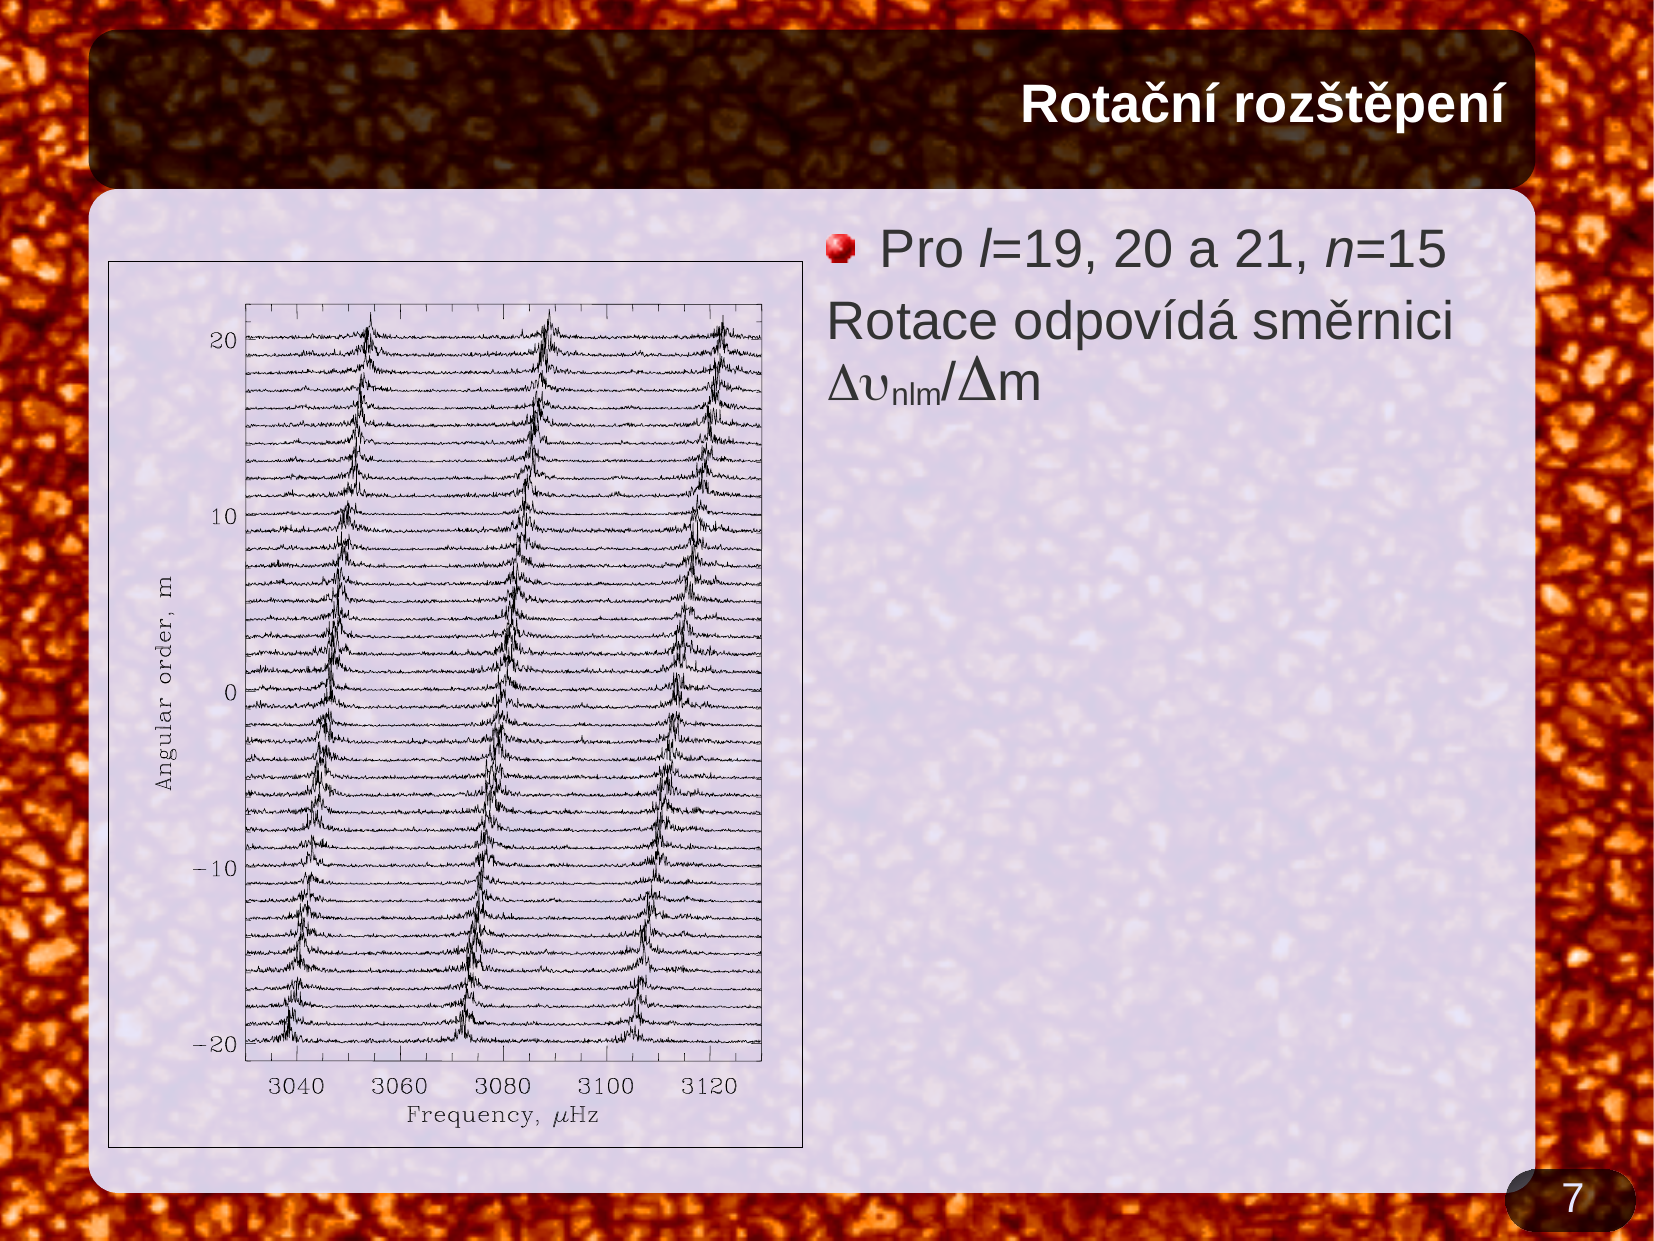

# Rotační rozštěpení
Pro l=19, 20 a 21, n=15
Rotace odpovídá směrnici Δυnlm/Δm